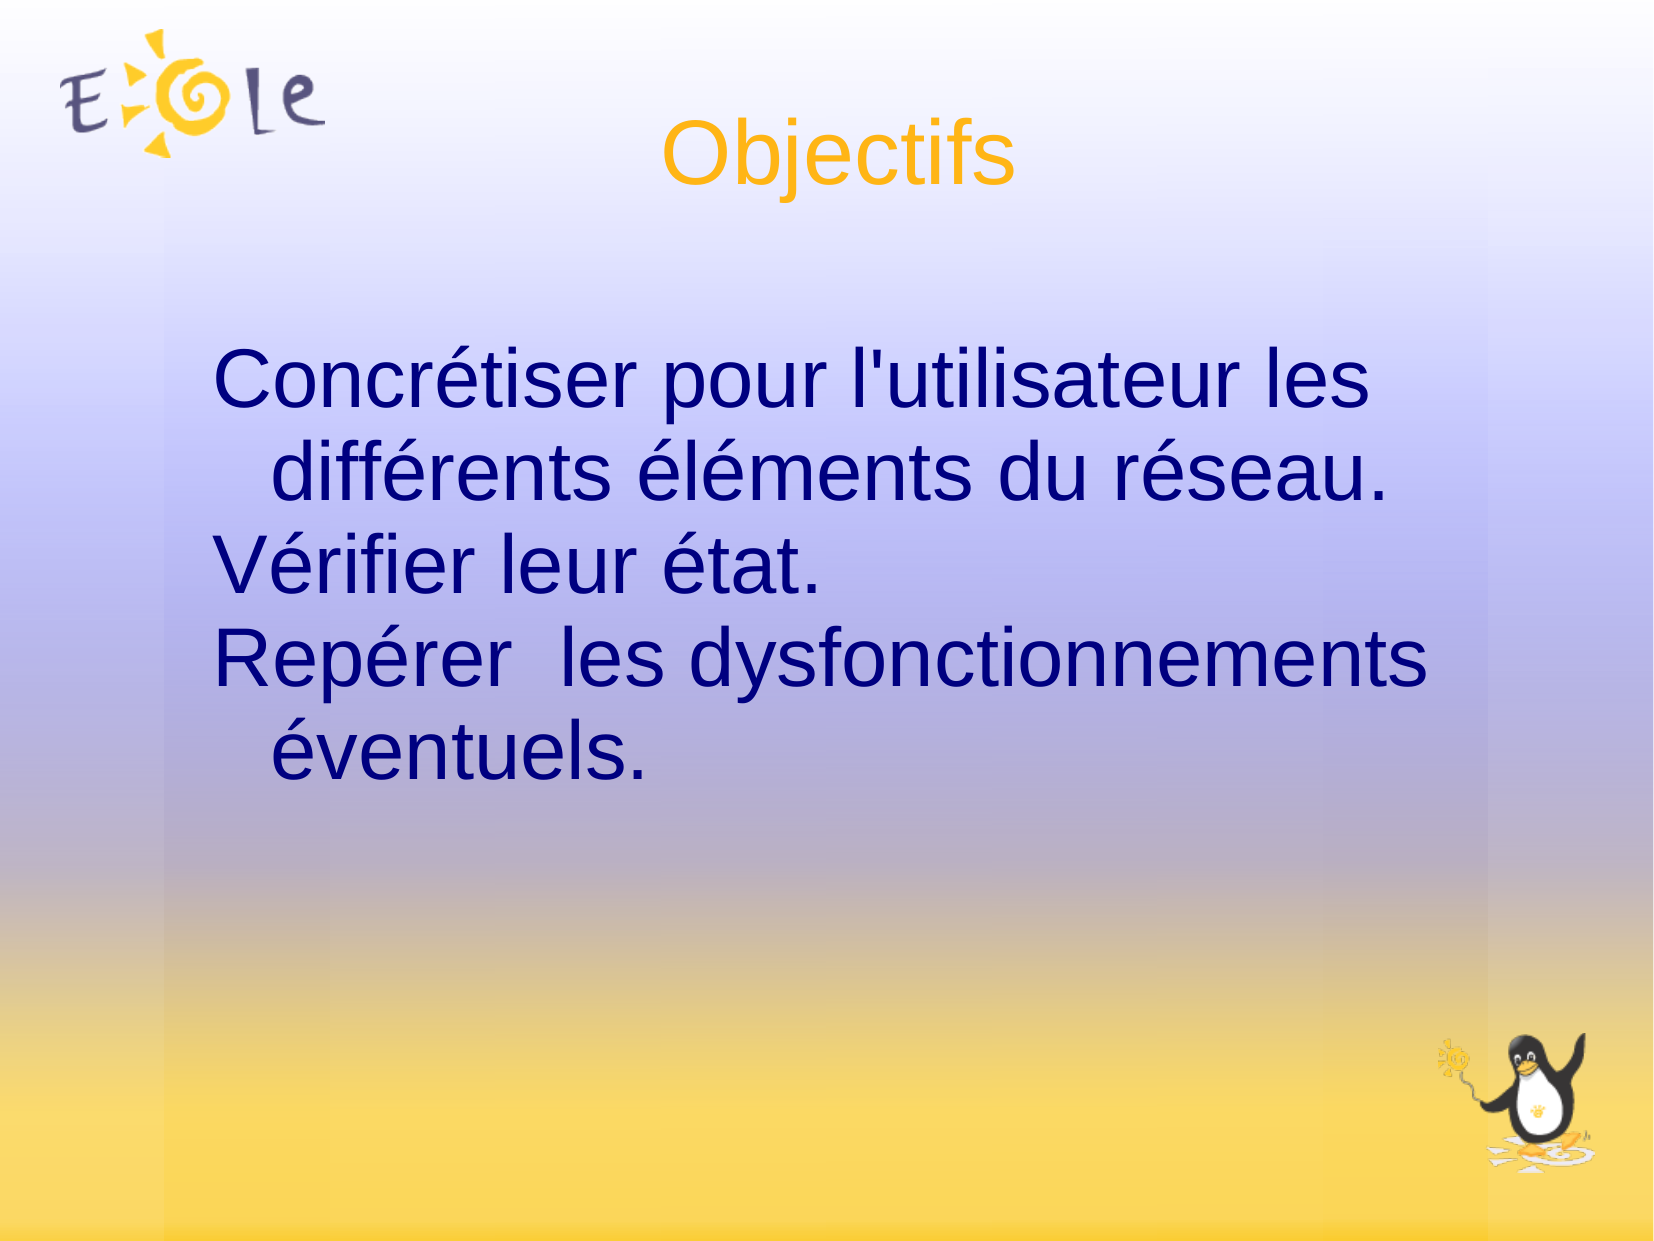

# Objectifs
Concrétiser pour l'utilisateur les différents éléments du réseau.
Vérifier leur état.
Repérer les dysfonctionnements éventuels.